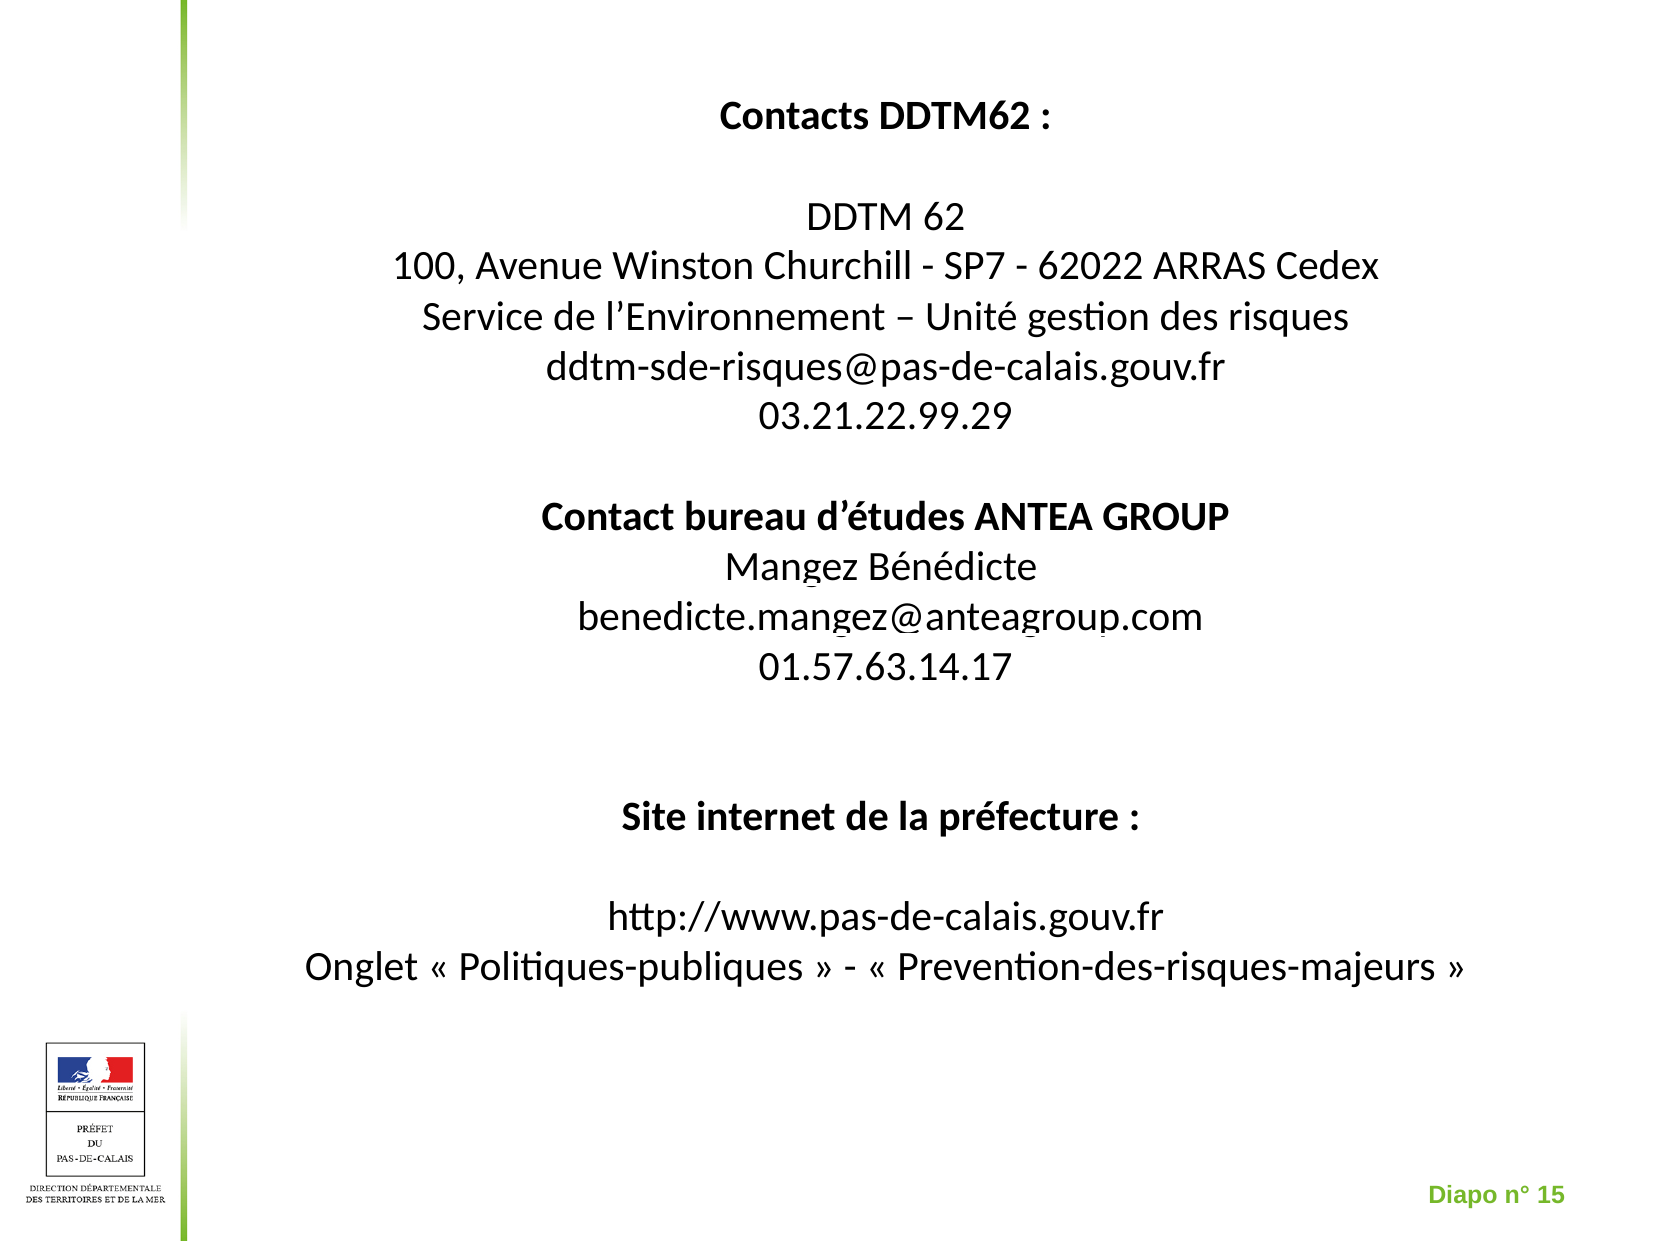

Contacts DDTM62 :
DDTM 62
100, Avenue Winston Churchill - SP7 - 62022 ARRAS Cedex
Service de l’Environnement – Unité gestion des risques
ddtm-sde-risques@pas-de-calais.gouv.fr
03.21.22.99.29
Contact bureau d’études ANTEA GROUP
Mangez Bénédicte
 benedicte.mangez@anteagroup.com
01.57.63.14.17
Site internet de la préfecture :
http://www.pas-de-calais.gouv.fr
Onglet « Politiques-publiques » - « Prevention-des-risques-majeurs »
15